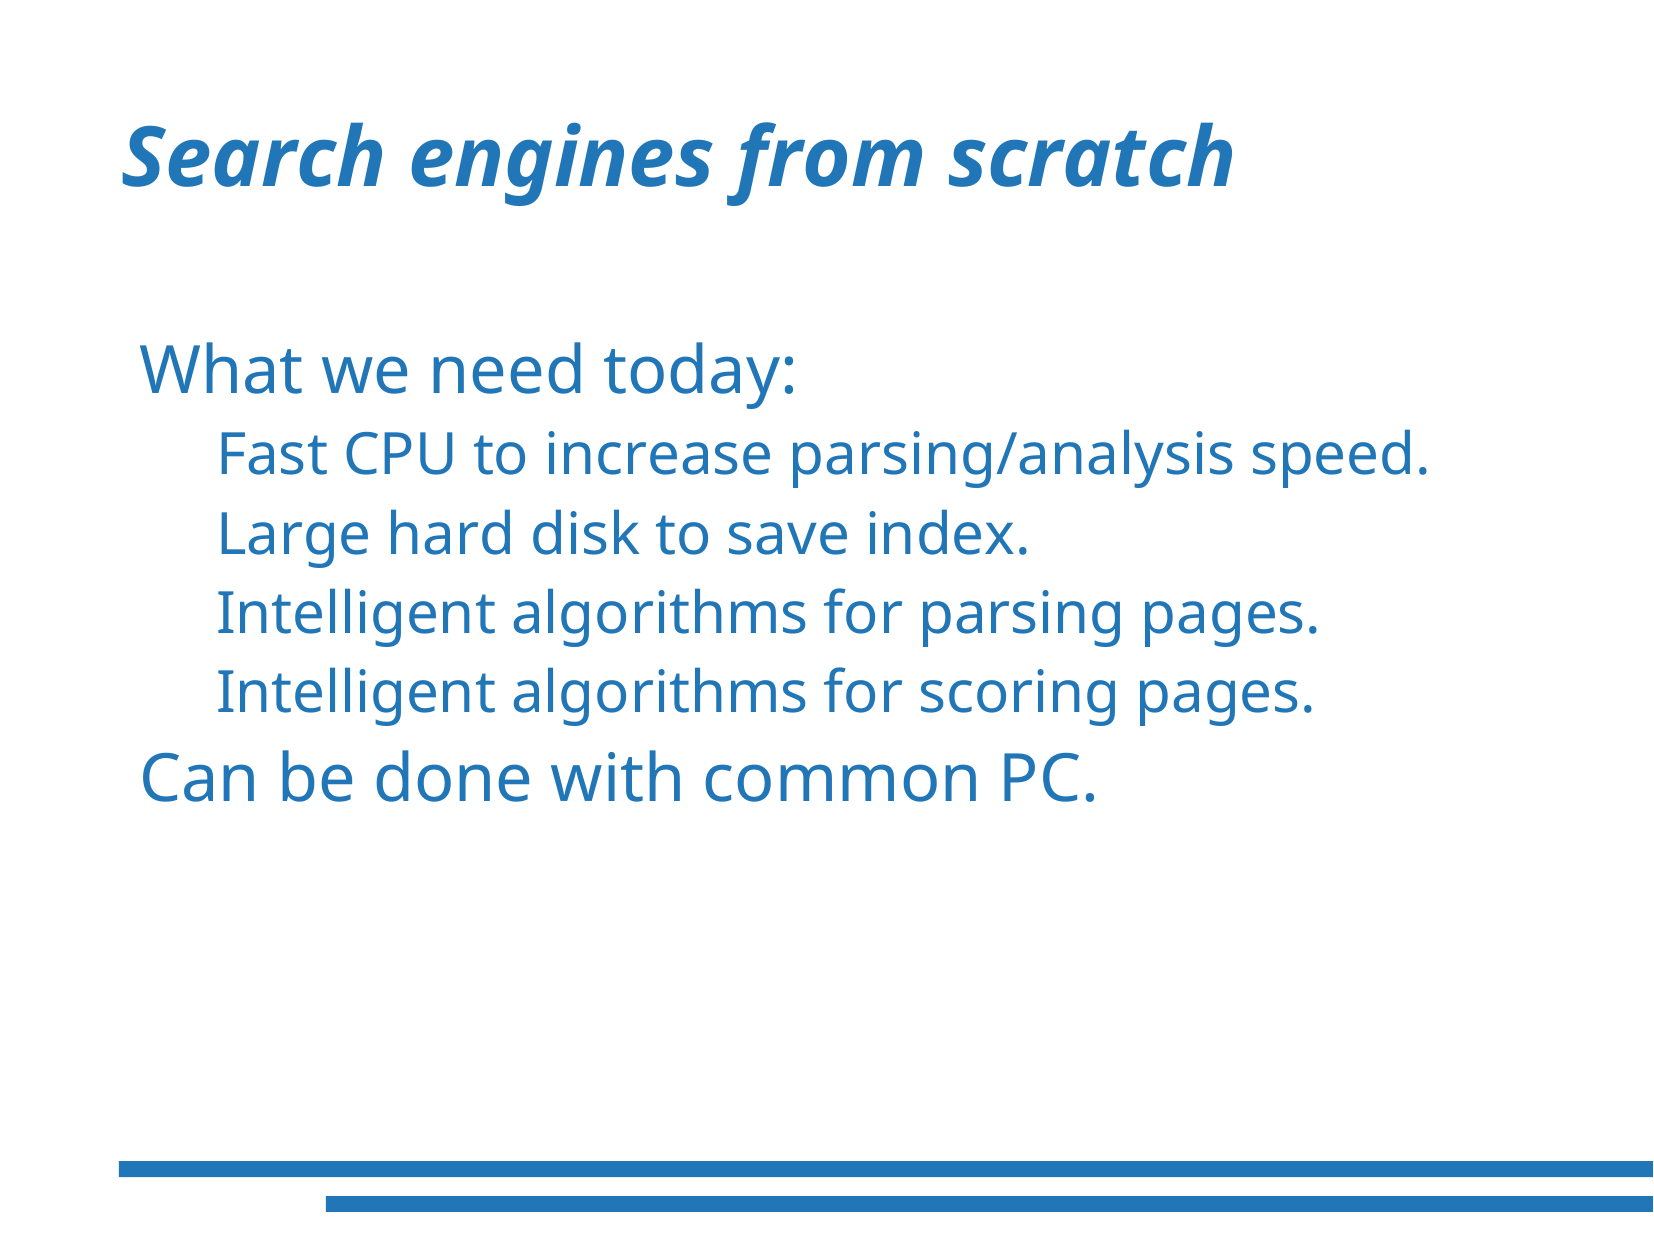

# Search engines from scratch
What we need today:
Fast CPU to increase parsing/analysis speed.
Large hard disk to save index.
Intelligent algorithms for parsing pages.
Intelligent algorithms for scoring pages.
Can be done with common PC.